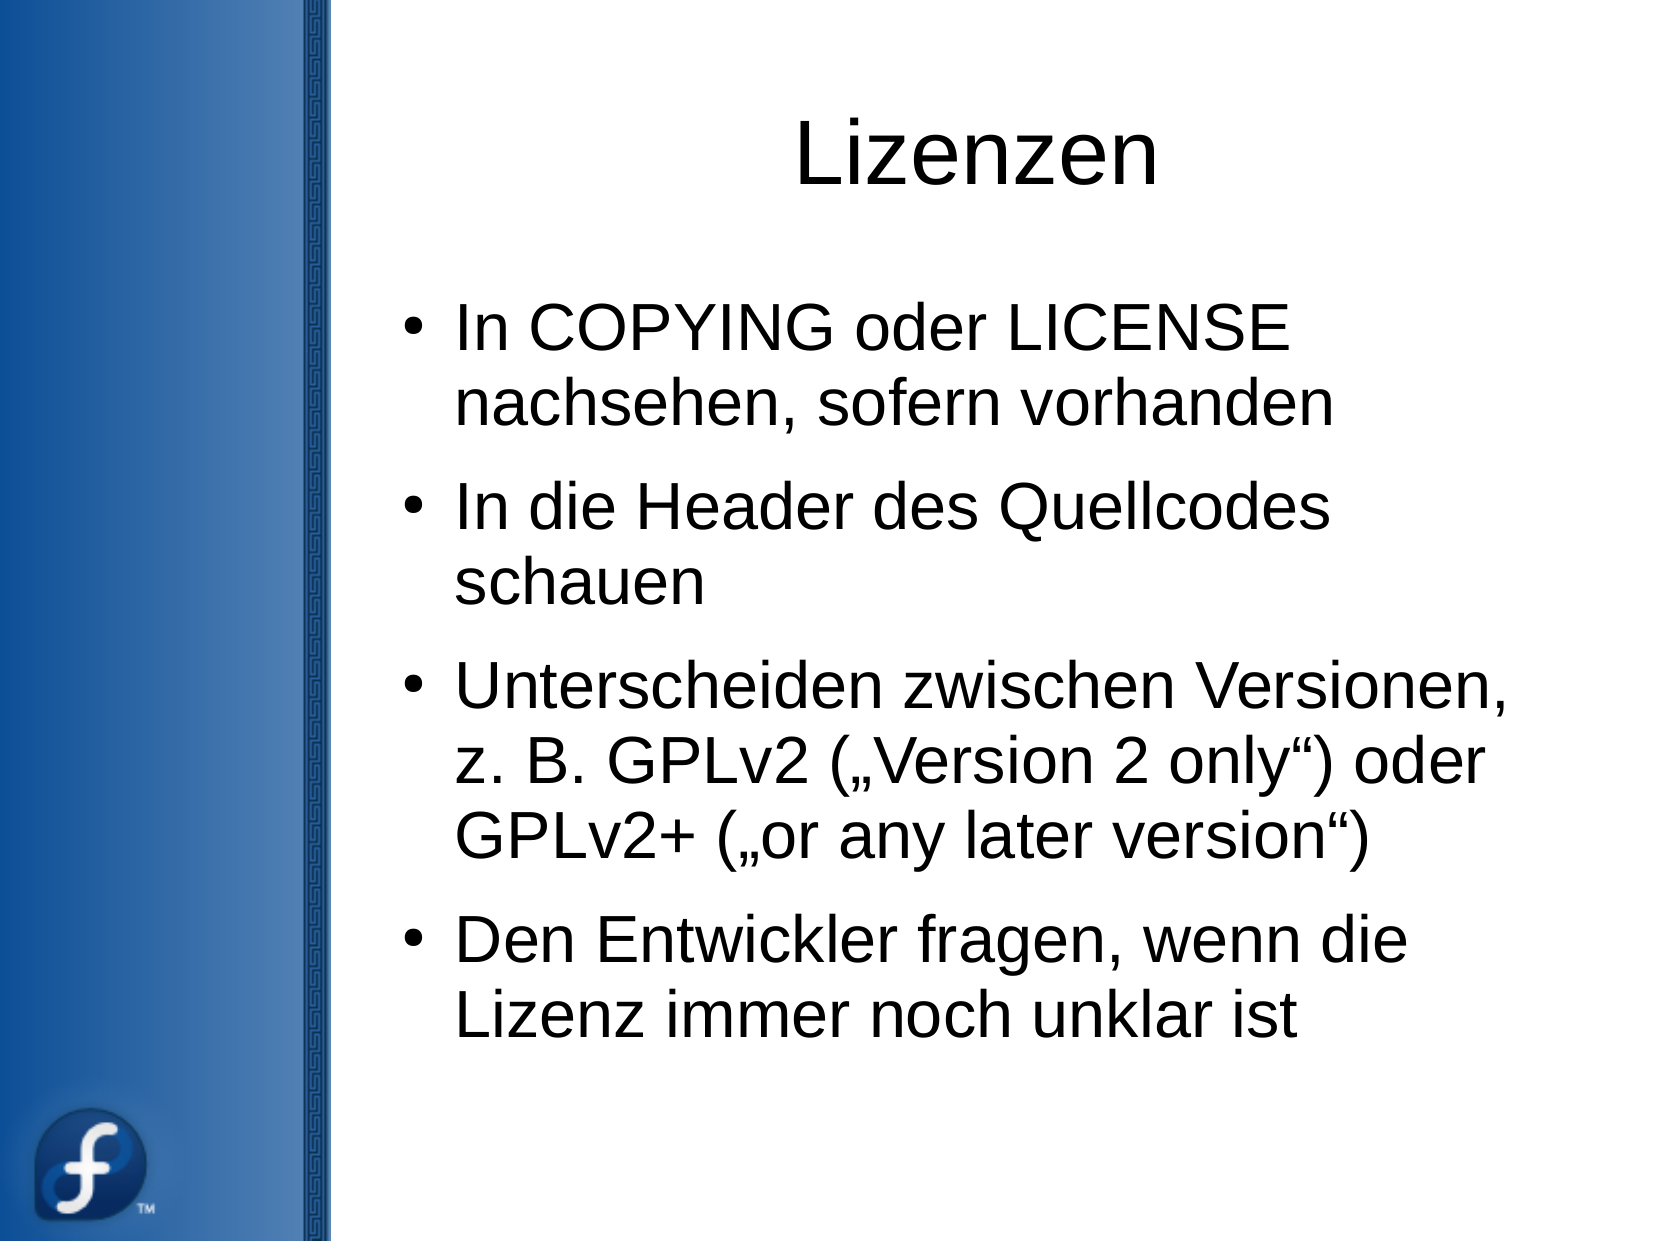

# Lizenzen
In COPYING oder LICENSE nachsehen, sofern vorhanden
In die Header des Quellcodes schauen
Unterscheiden zwischen Versionen, z. B. GPLv2 („Version 2 only“) oder GPLv2+ („or any later version“)
Den Entwickler fragen, wenn die Lizenz immer noch unklar ist